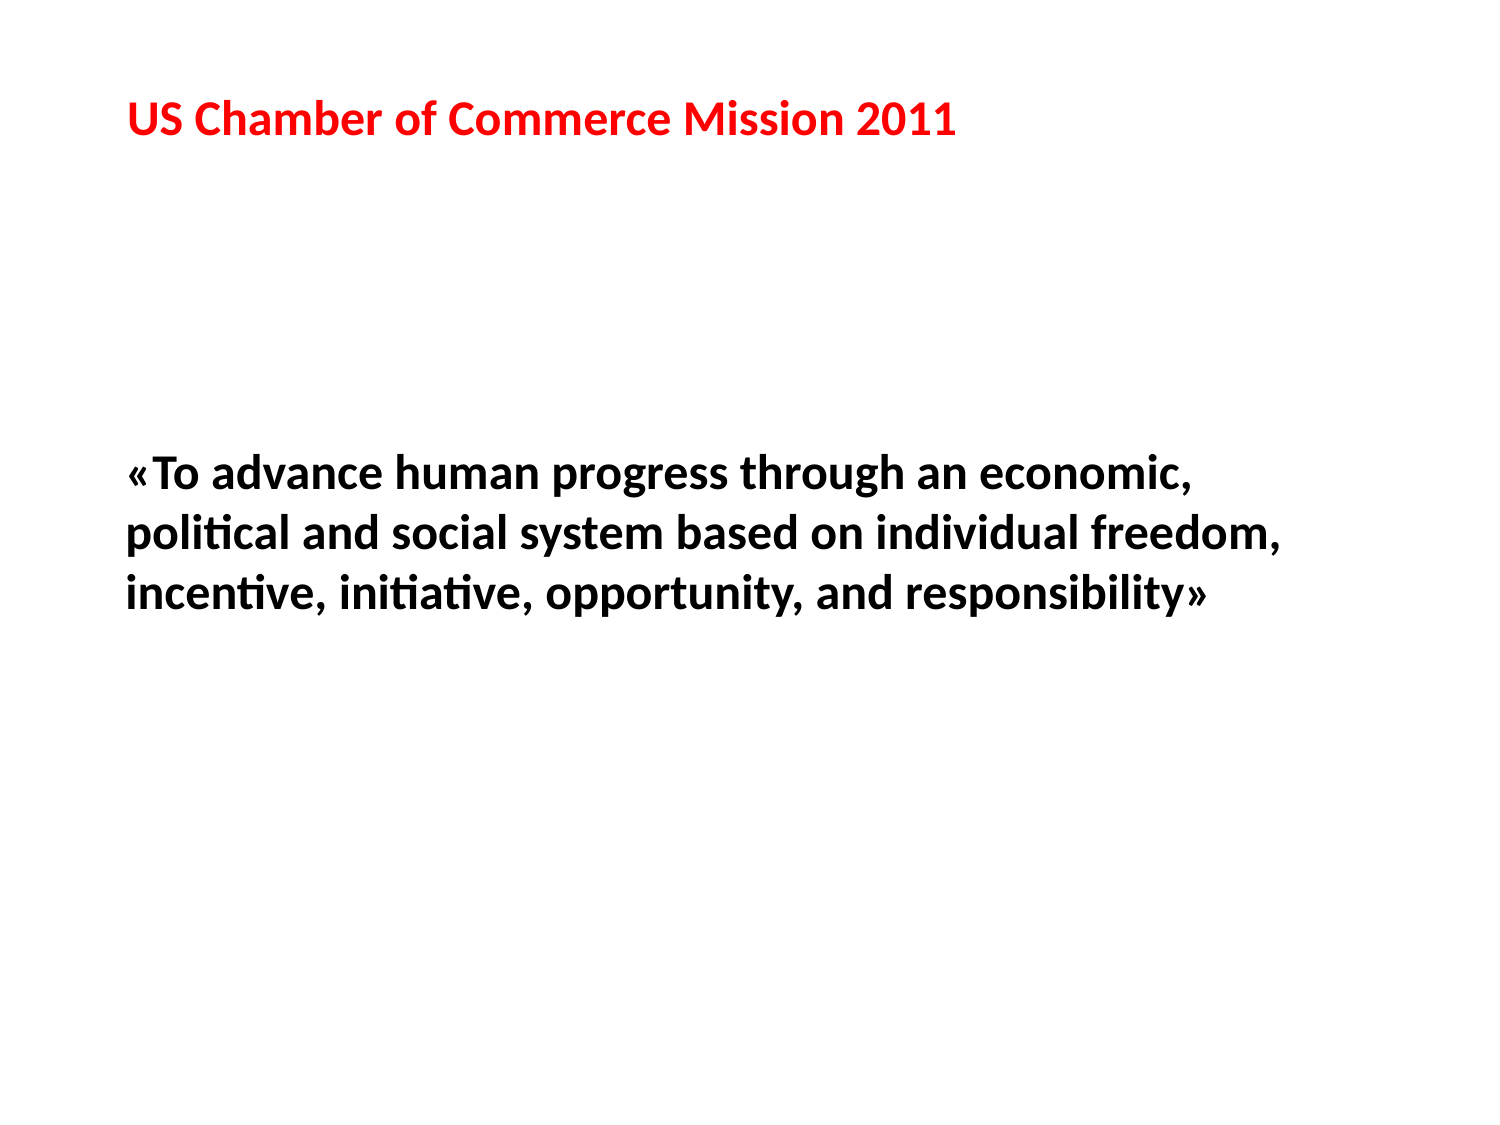

US Chamber of Commerce Mission 2011
«To advance human progress through an economic, political and social system based on individual freedom, incentive, initiative, opportunity, and responsibility»